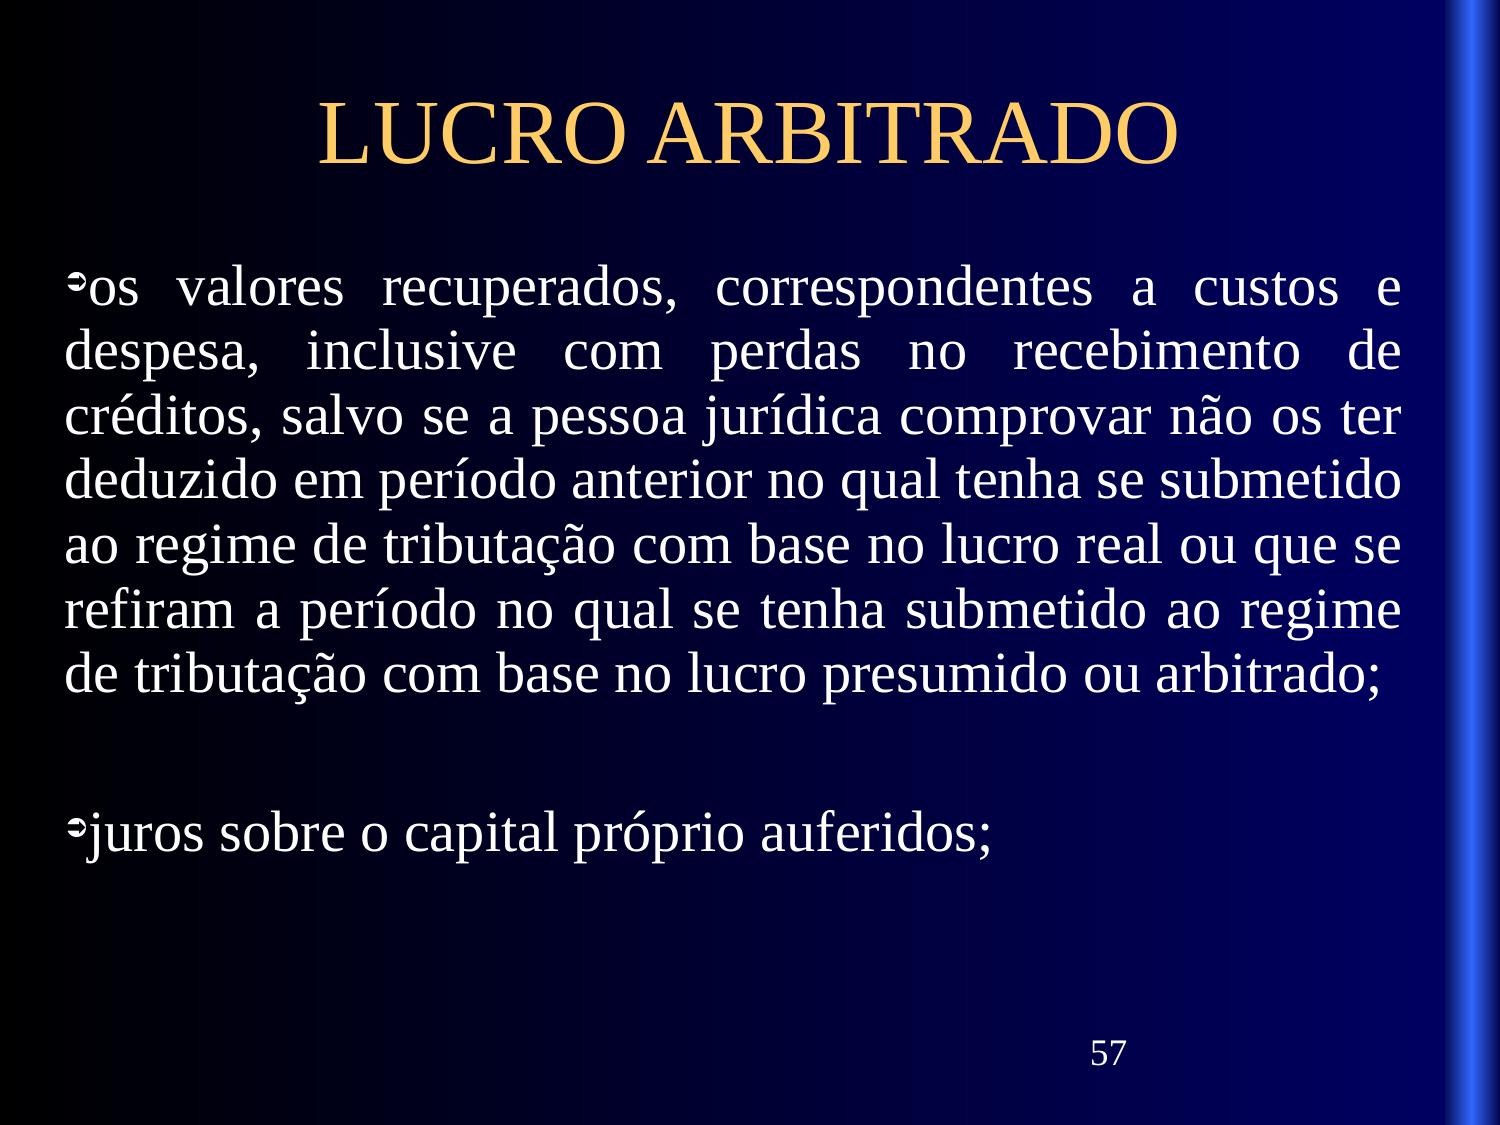

# LUCRO ARBITRADO
os valores recuperados, correspondentes a custos e despesa, inclusive com perdas no recebimento de créditos, salvo se a pessoa jurídica comprovar não os ter deduzido em período anterior no qual tenha se submetido ao regime de tributação com base no lucro real ou que se refiram a período no qual se tenha submetido ao regime de tributação com base no lucro presumido ou arbitrado;
juros sobre o capital próprio auferidos;